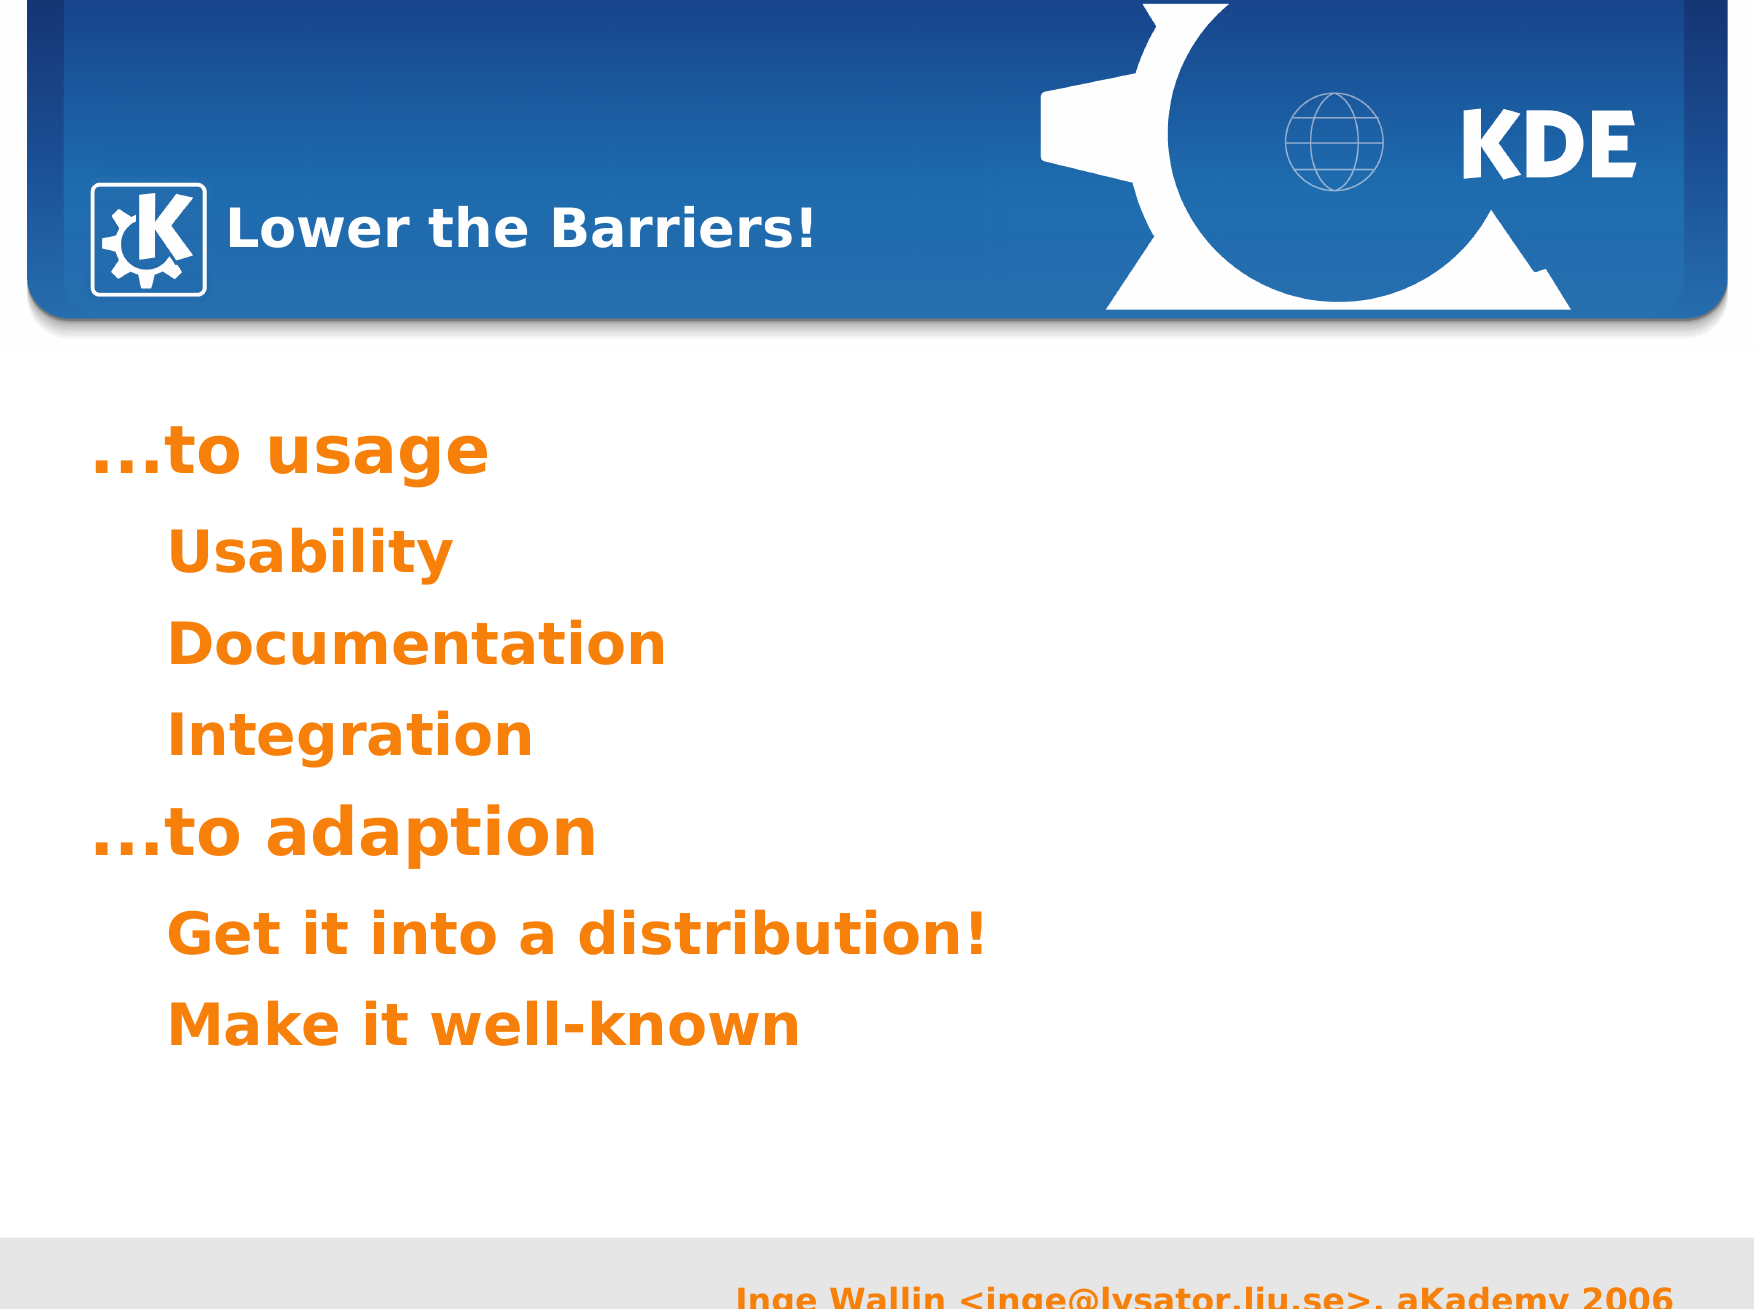

# Lower the Barriers!
...to usage
Usability
Documentation
Integration
...to adaption
Get it into a distribution!
Make it well-known